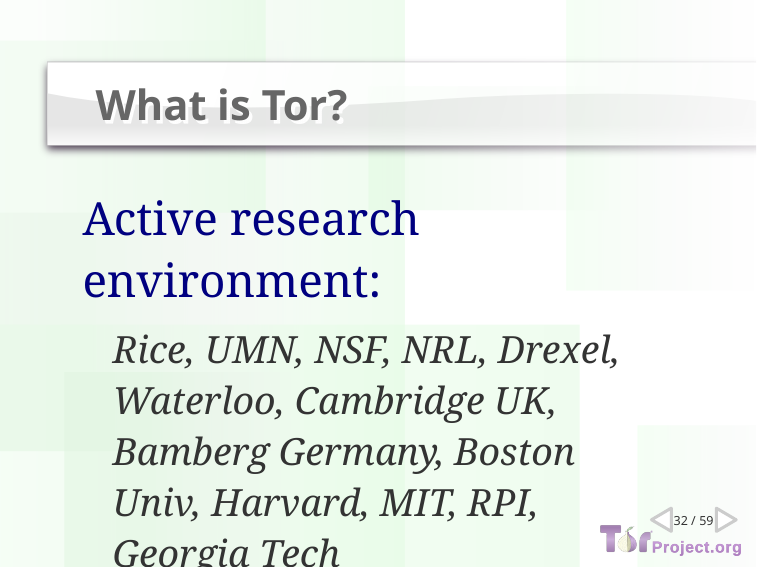

What is Tor?
Active research environment:
Rice, UMN, NSF, NRL, Drexel, Waterloo, Cambridge UK, Bamberg Germany, Boston Univ, Harvard, MIT, RPI, Georgia Tech